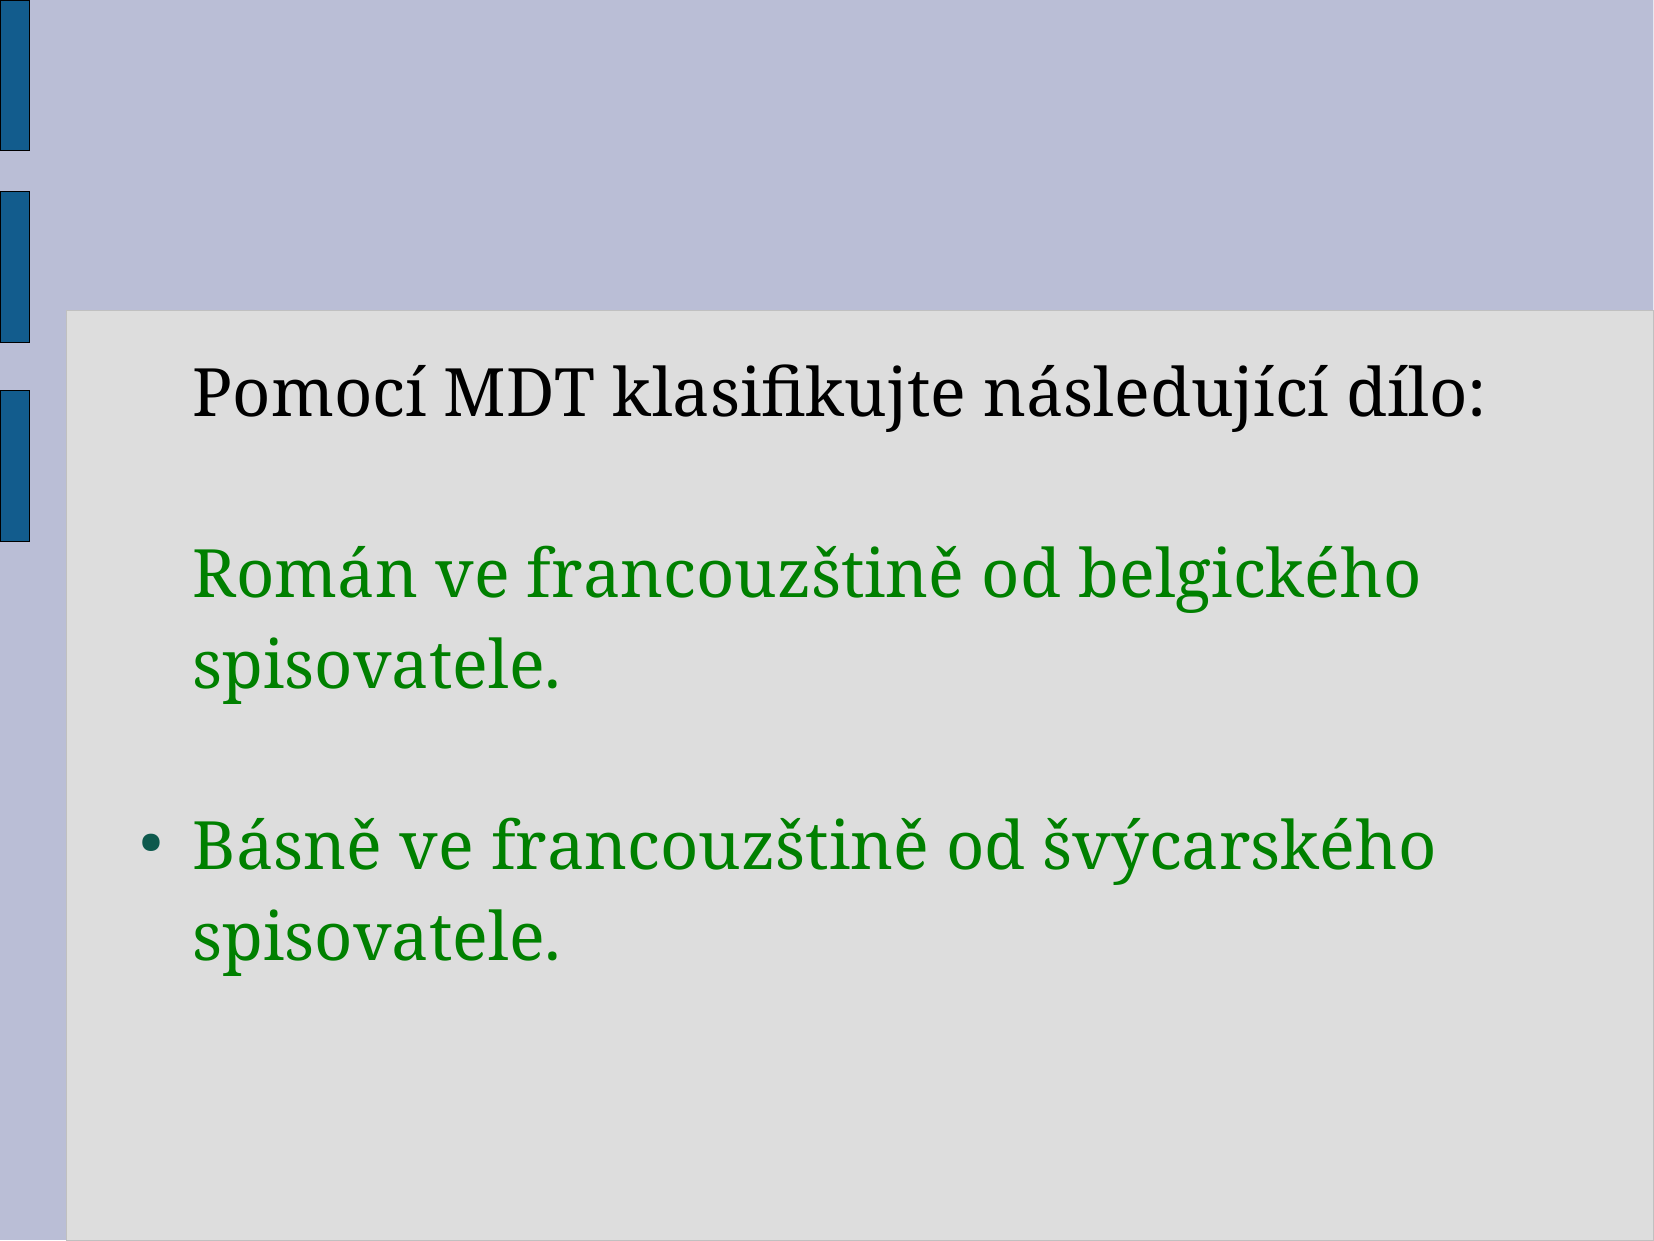

# Pomocí MDT klasifikujte následující dílo:
Román ve francouzštině od belgického spisovatele.
Básně ve francouzštině od švýcarského spisovatele.